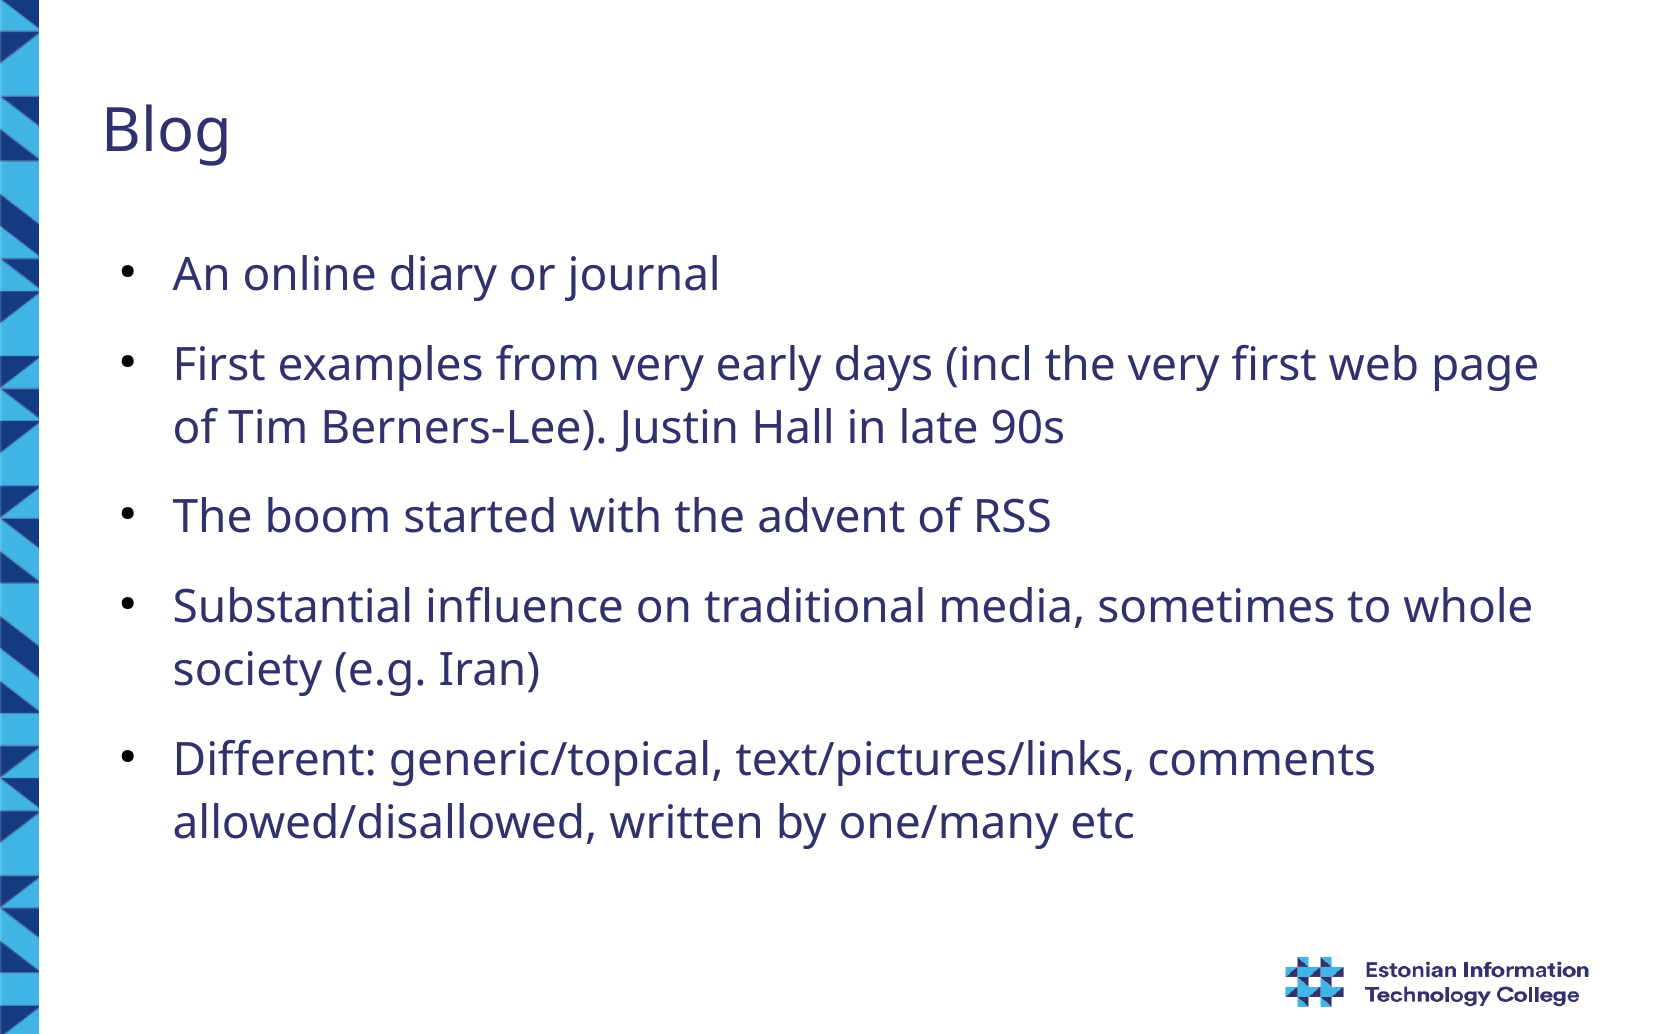

# Blog
An online diary or journal
First examples from very early days (incl the very first web page of Tim Berners-Lee). Justin Hall in late 90s
The boom started with the advent of RSS
Substantial influence on traditional media, sometimes to whole society (e.g. Iran)
Different: generic/topical, text/pictures/links, comments allowed/disallowed, written by one/many etc